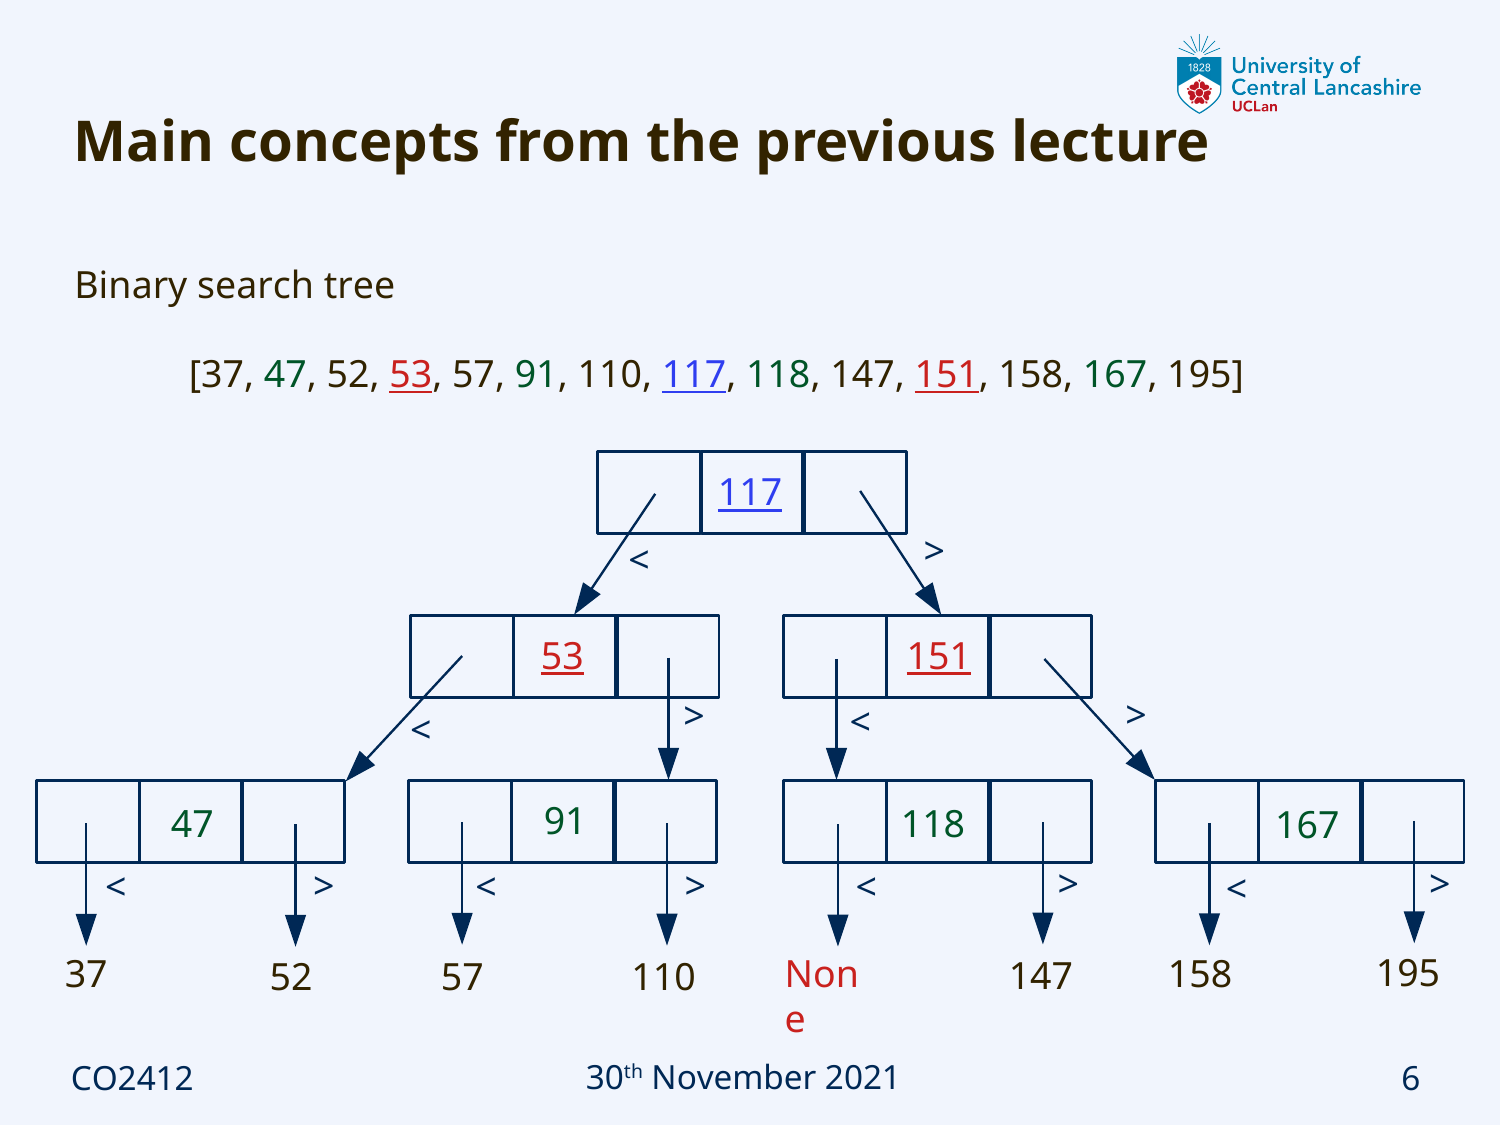

# Main concepts from the previous lecture
Binary search tree
[37, 47, 52, 53, 57, 91, 110, 117, 118, 147, 151, 158, 167, 195]
117
>
<
53
151
>
>
<
<
91
47
118
167
>
>
>
>
<
<
<
<
195
37
None
158
147
52
110
57